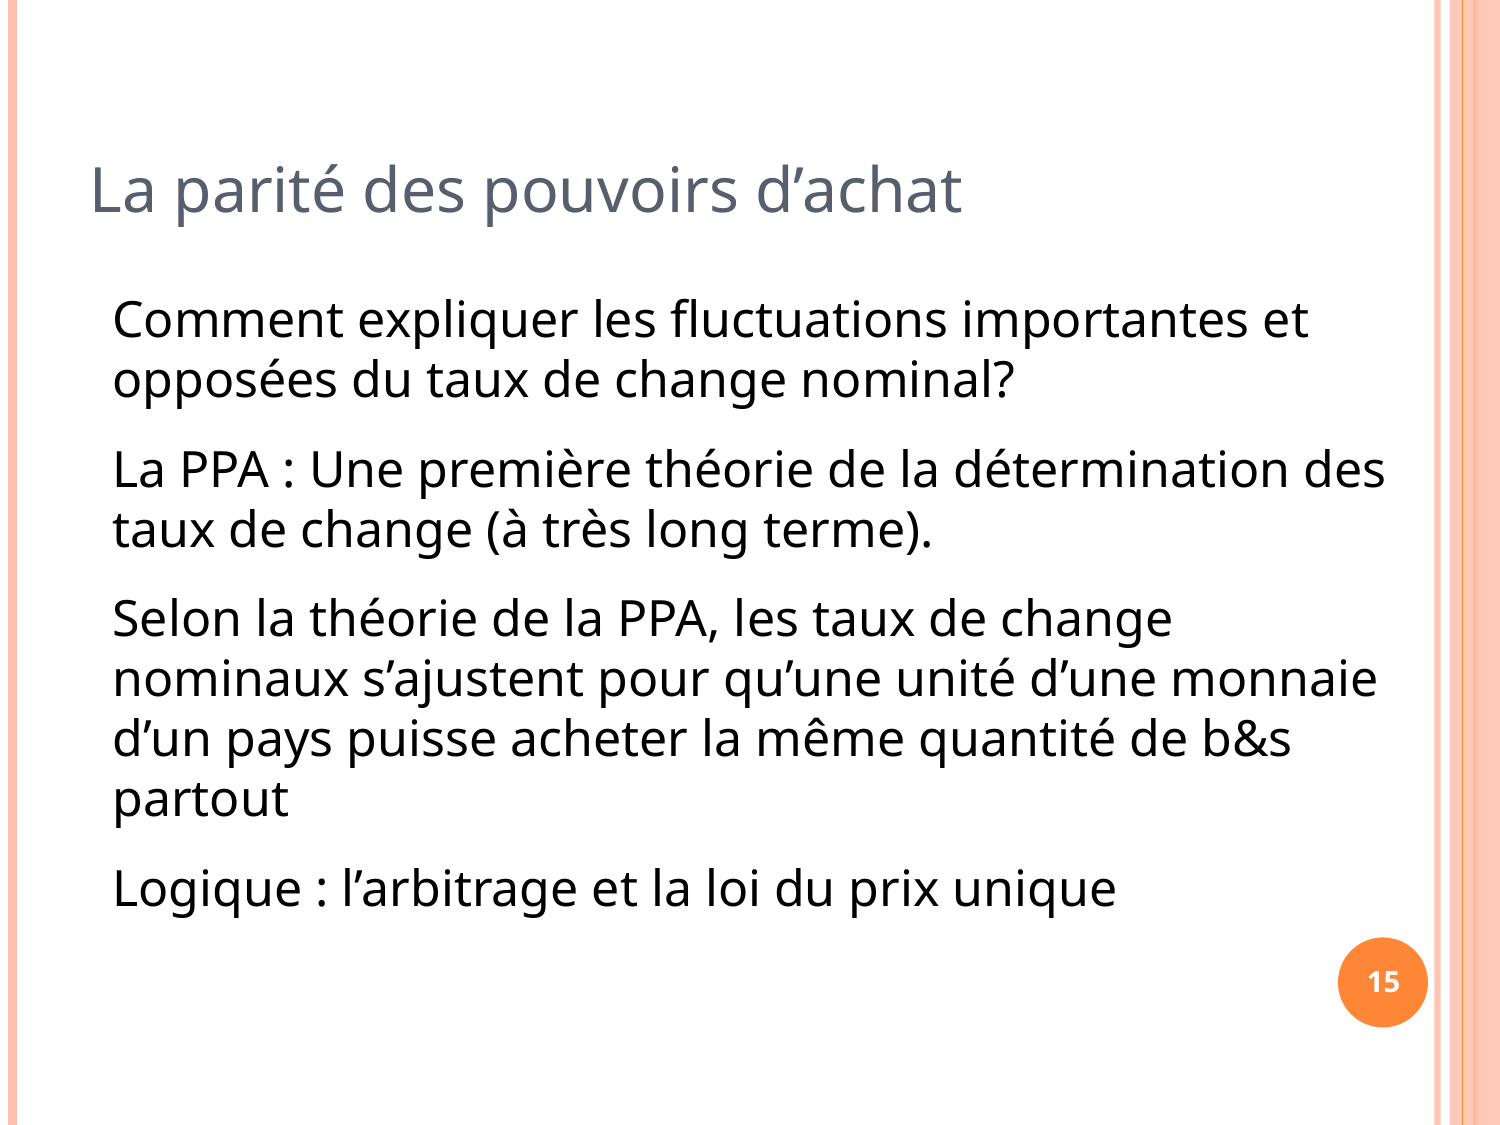

# La parité des pouvoirs d’achat
Comment expliquer les fluctuations importantes et opposées du taux de change nominal?
La PPA : Une première théorie de la détermination des taux de change (à très long terme).
Selon la théorie de la PPA, les taux de change nominaux s’ajustent pour qu’une unité d’une monnaie d’un pays puisse acheter la même quantité de b&s partout
Logique : l’arbitrage et la loi du prix unique